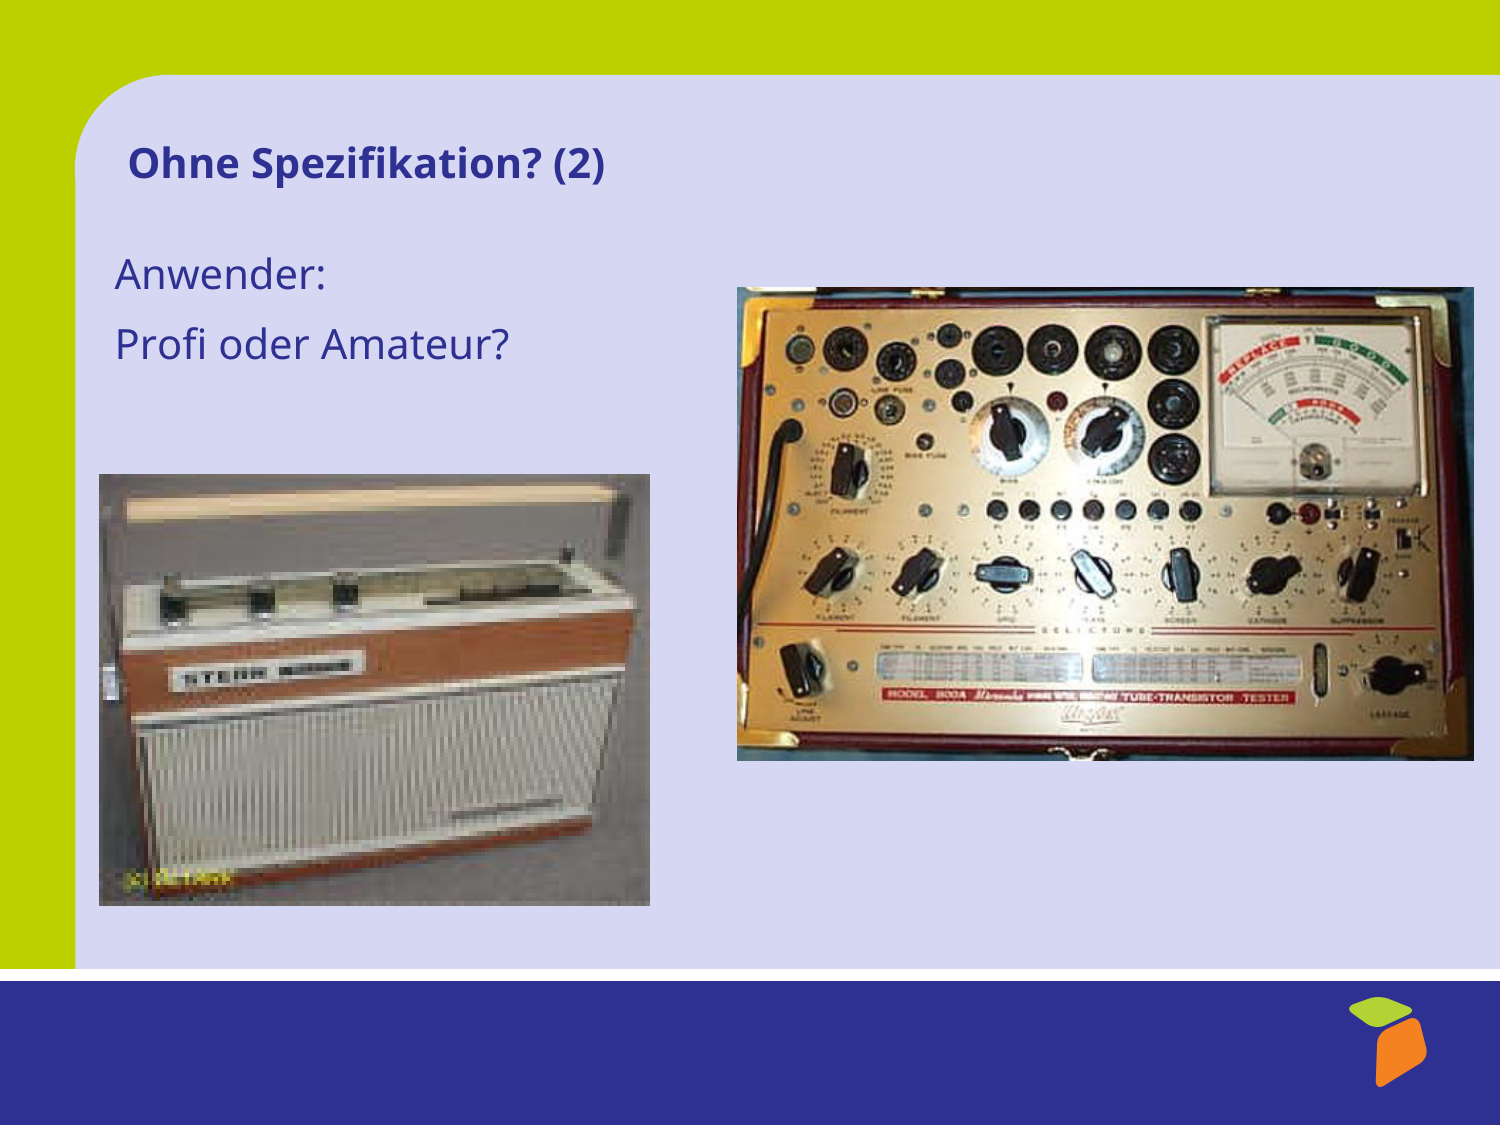

# Ohne Spezifikation? (2)
Anwender:
Profi oder Amateur?